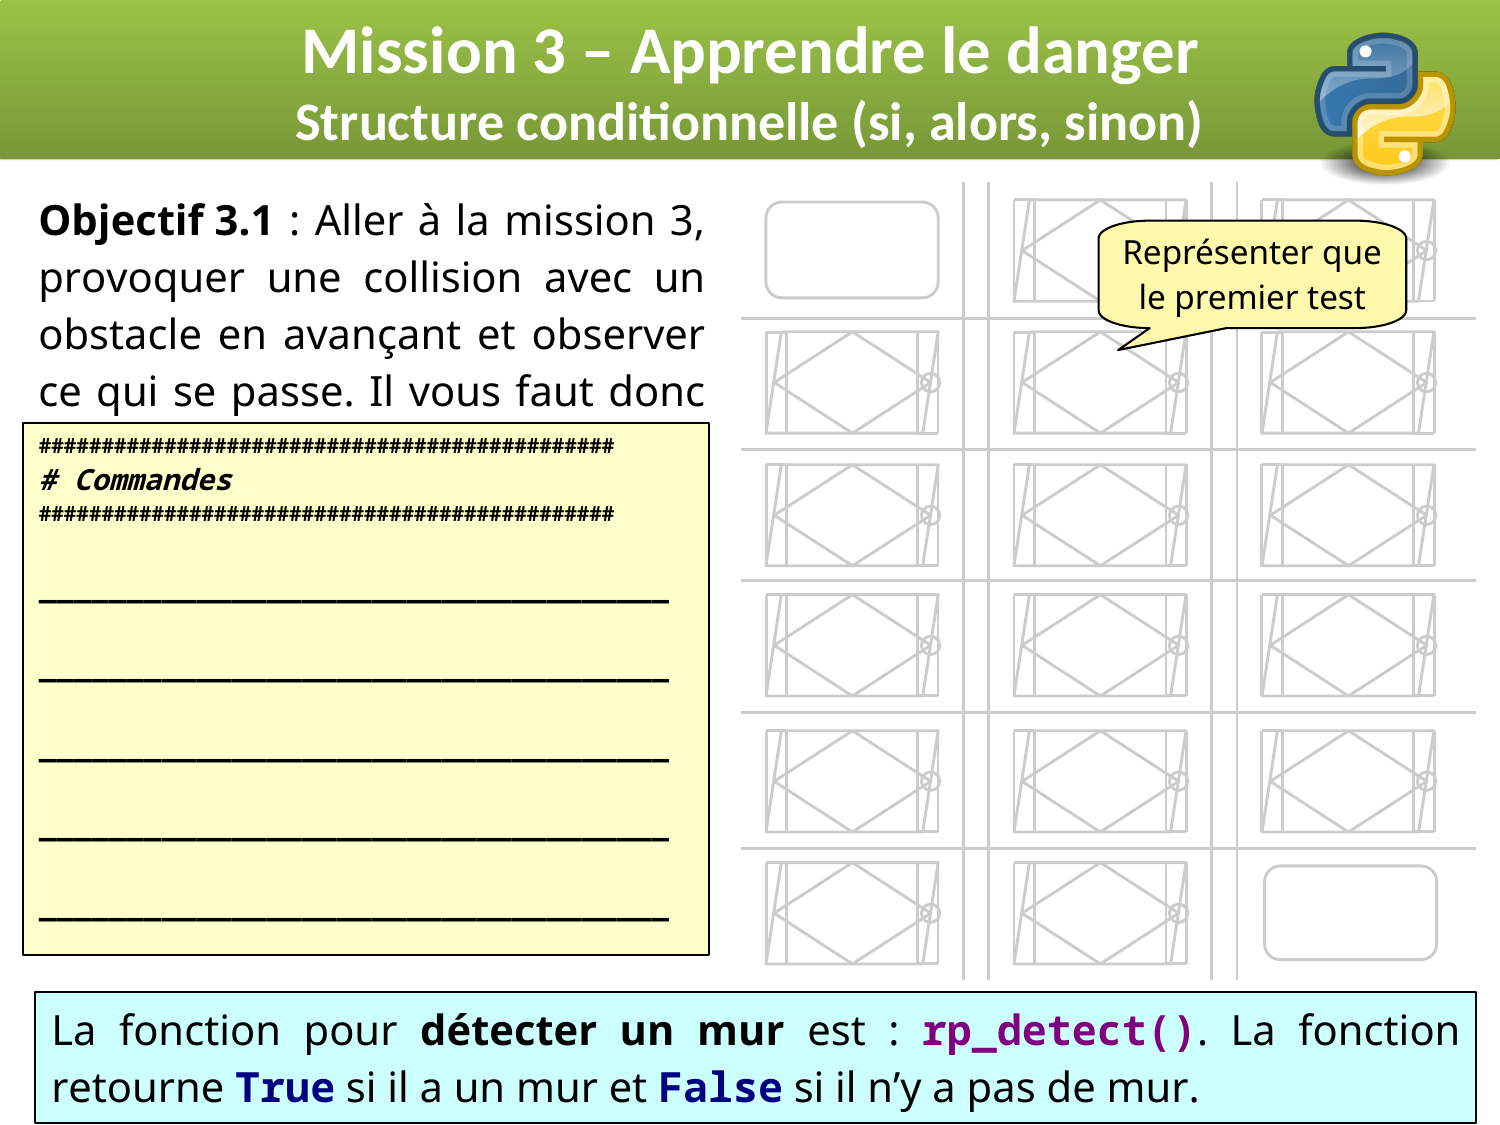

Mission 3 – Apprendre le danger
Structure conditionnelle (si, alors, sinon)
Objectif 3.1 : Aller à la mission 3, provoquer une collision avec un obstacle en avançant et observer ce qui se passe. Il vous faut donc sécuriser l’avance du robot.
Représenter que
le premier test
##############################################
# Commandes
##############################################
____________________________________
____________________________________
____________________________________
____________________________________
____________________________________
____________________________________
____________________________________
La fonction pour détecter un mur est : rp_detect(). La fonction retourne True si il a un mur et False si il n’y a pas de mur.